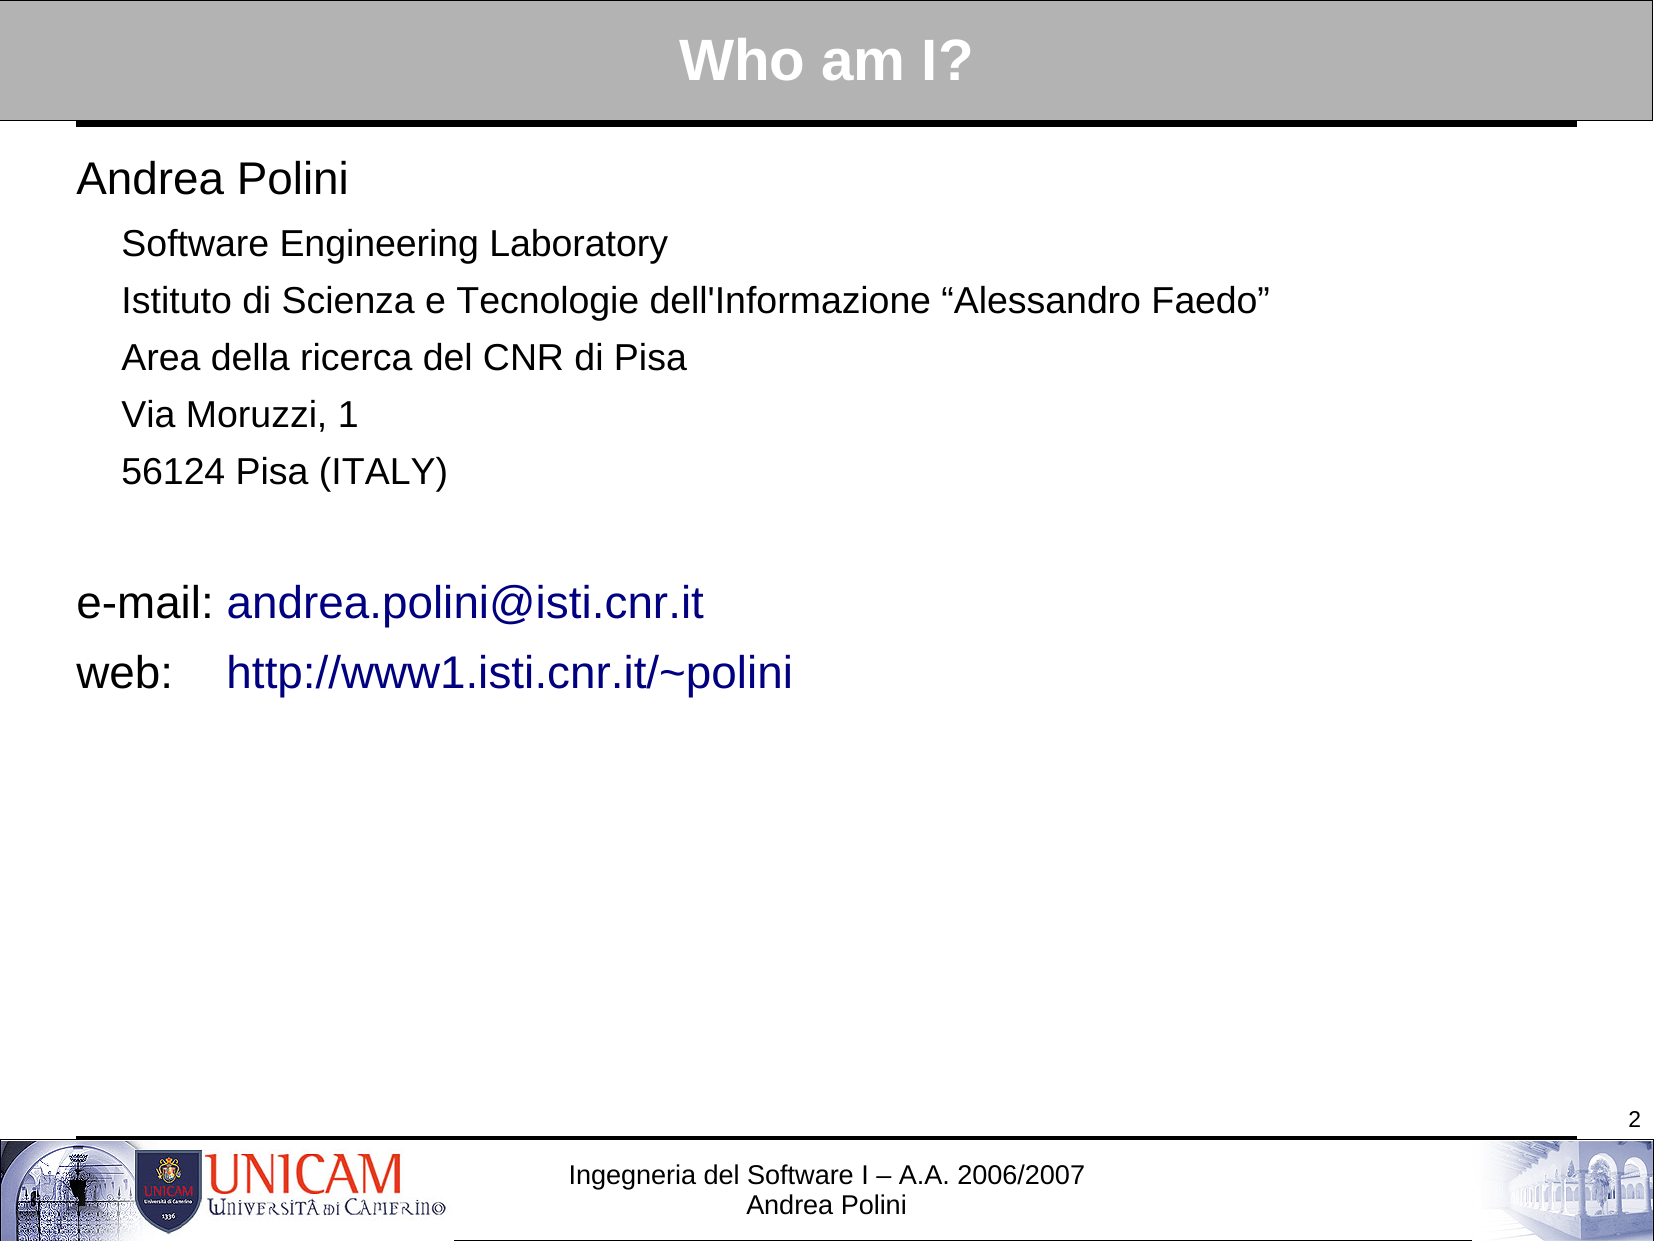

# Who am I?
Andrea Polini
Software Engineering Laboratory
Istituto di Scienza e Tecnologie dell'Informazione “Alessandro Faedo”
Area della ricerca del CNR di Pisa
Via Moruzzi, 1
56124 Pisa (ITALY)
e-mail: andrea.polini@isti.cnr.it
web: 	http://www1.isti.cnr.it/~polini
2